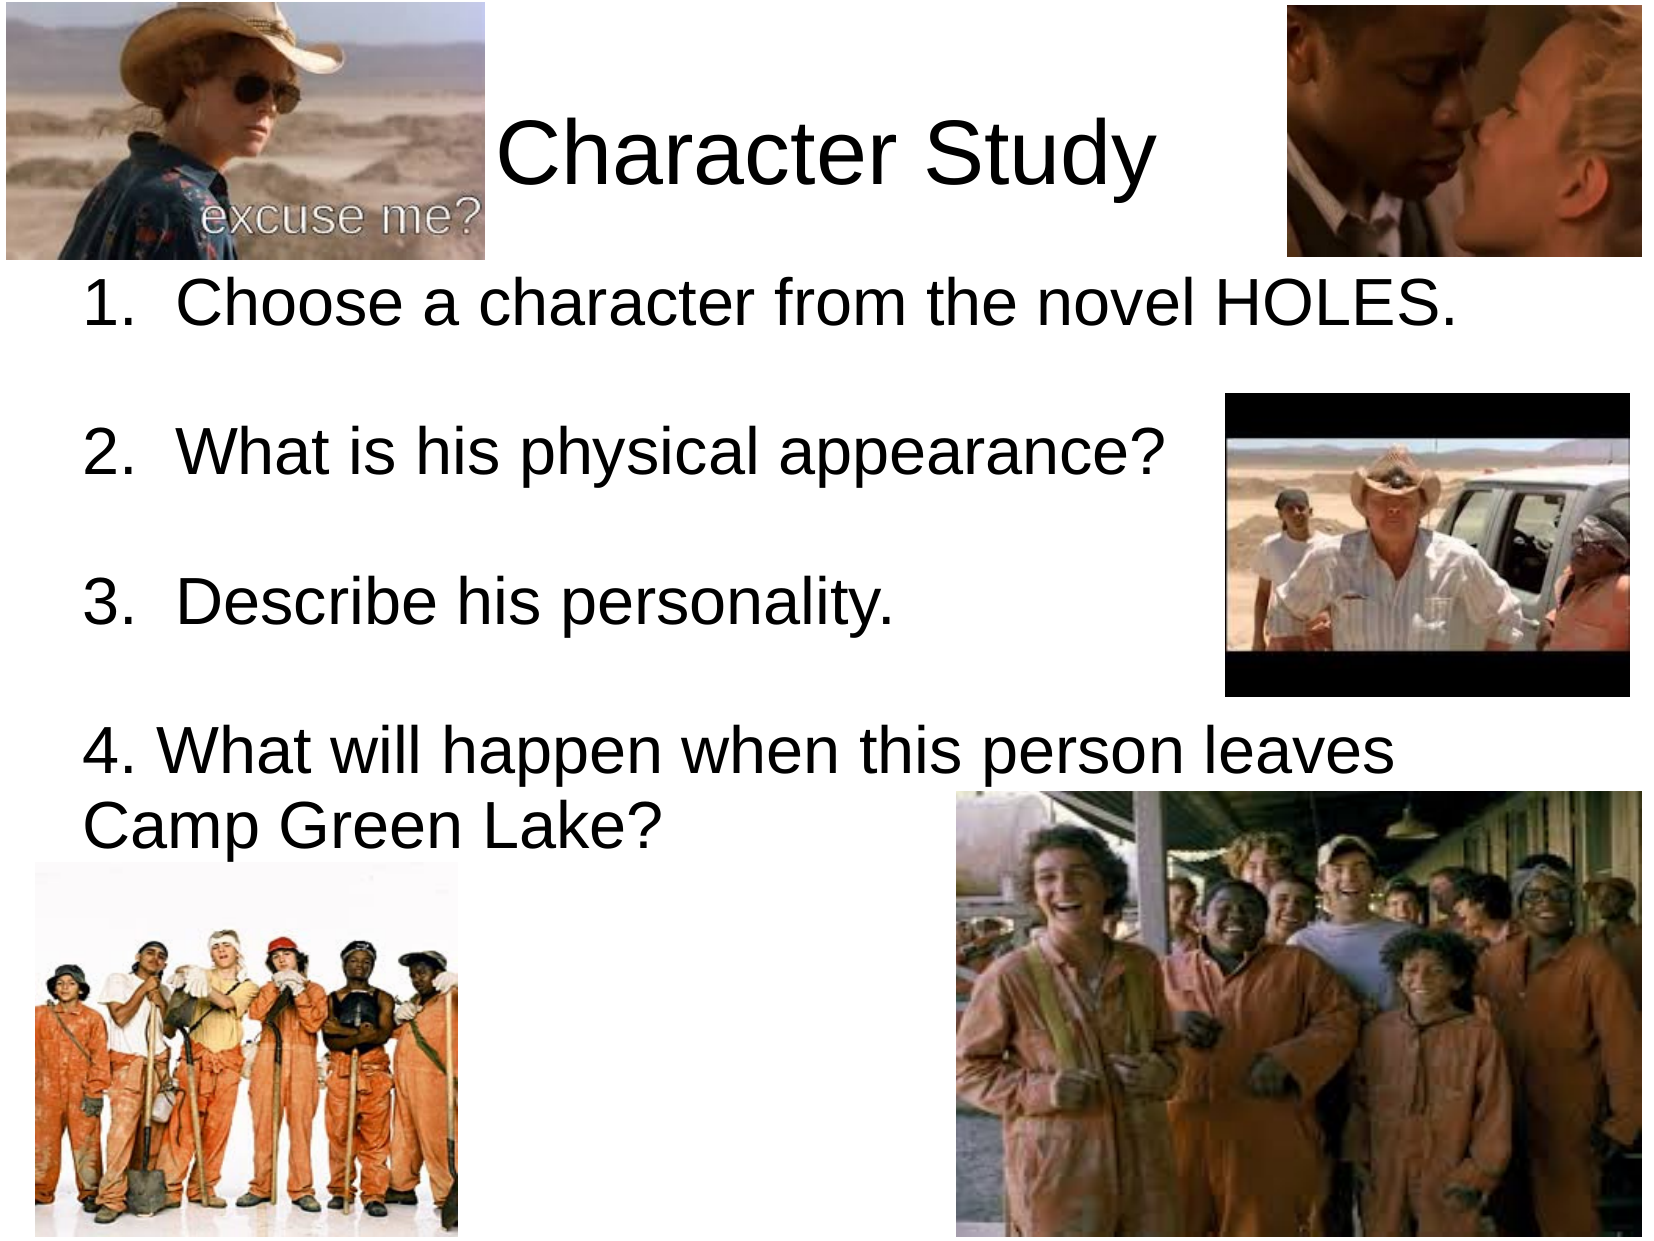

# Character Study
1. Choose a character from the novel HOLES.
2. What is his physical appearance?
3. Describe his personality.
4. What will happen when this person leaves Camp Green Lake?